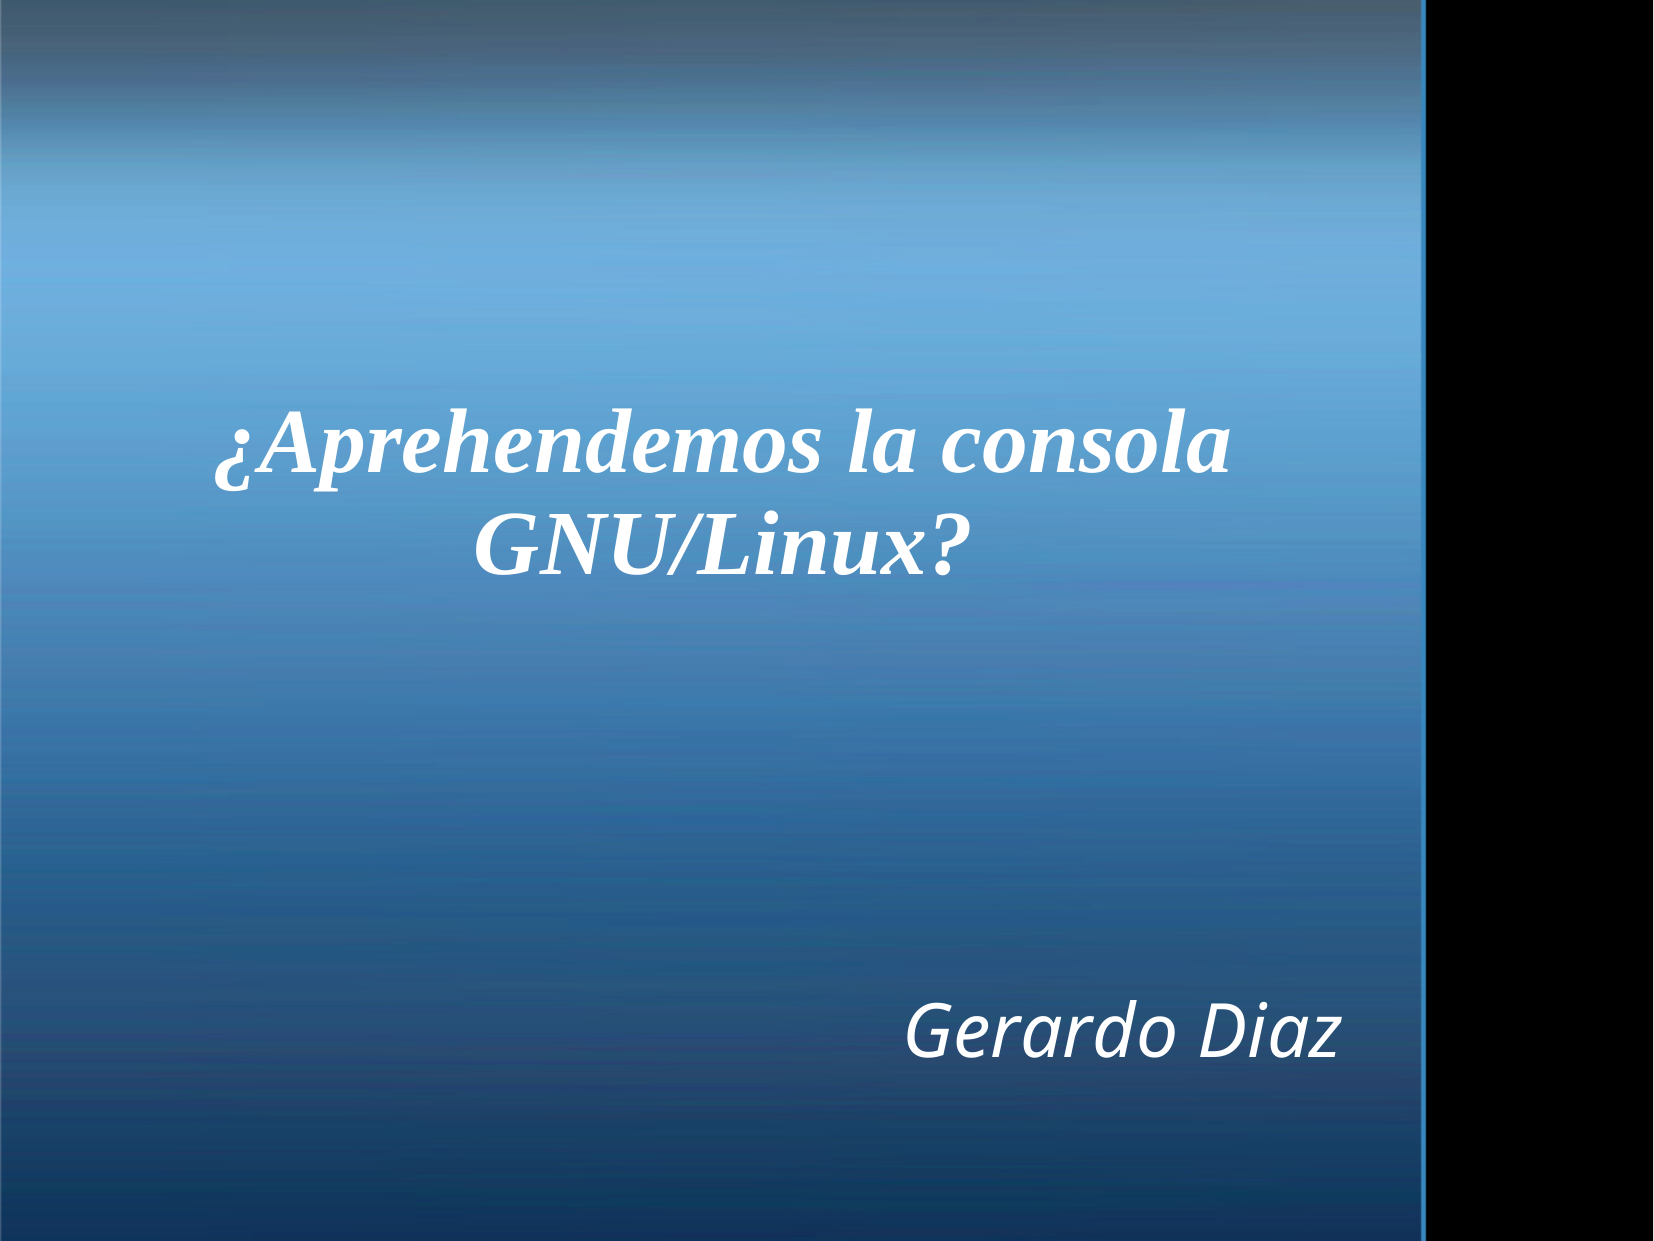

# ¿Aprehendemos la consola GNU/Linux?
Gerardo Diaz